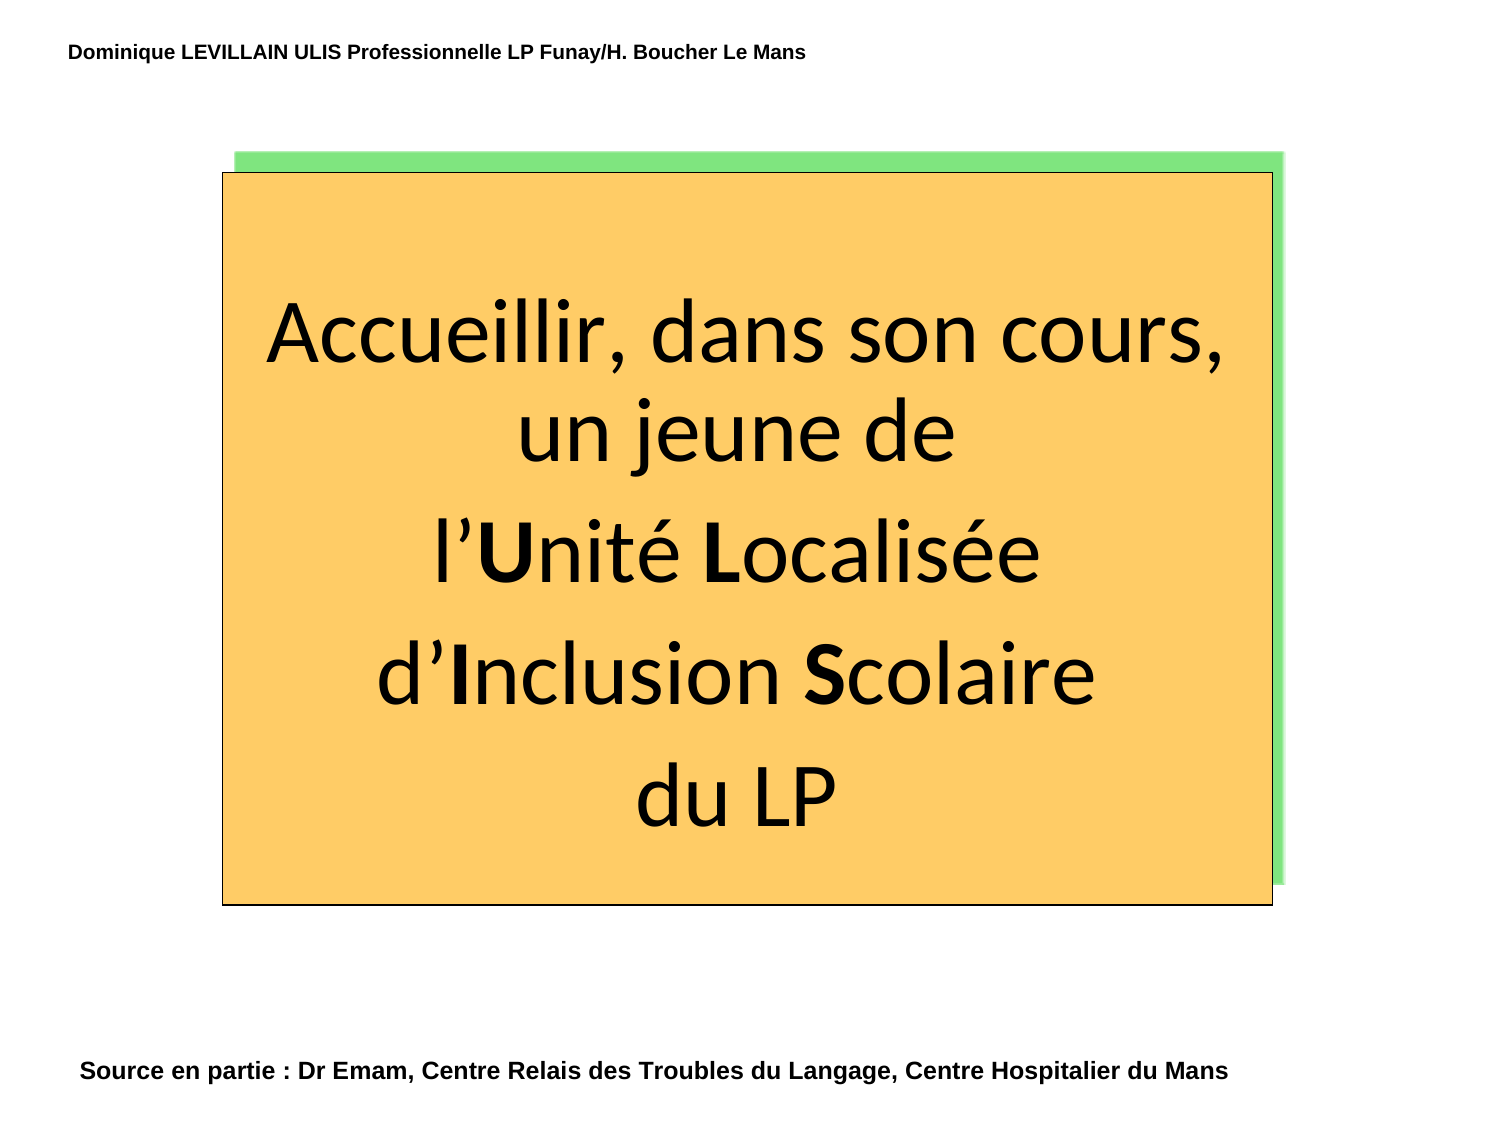

Dominique LEVILLAIN ULIS Professionnelle LP Funay/H. Boucher Le Mans
Accueillir, dans son cours, un jeune de
l’Unité Localisée
d’Inclusion Scolaire
du LP
Source en partie : Dr Emam, Centre Relais des Troubles du Langage, Centre Hospitalier du Mans